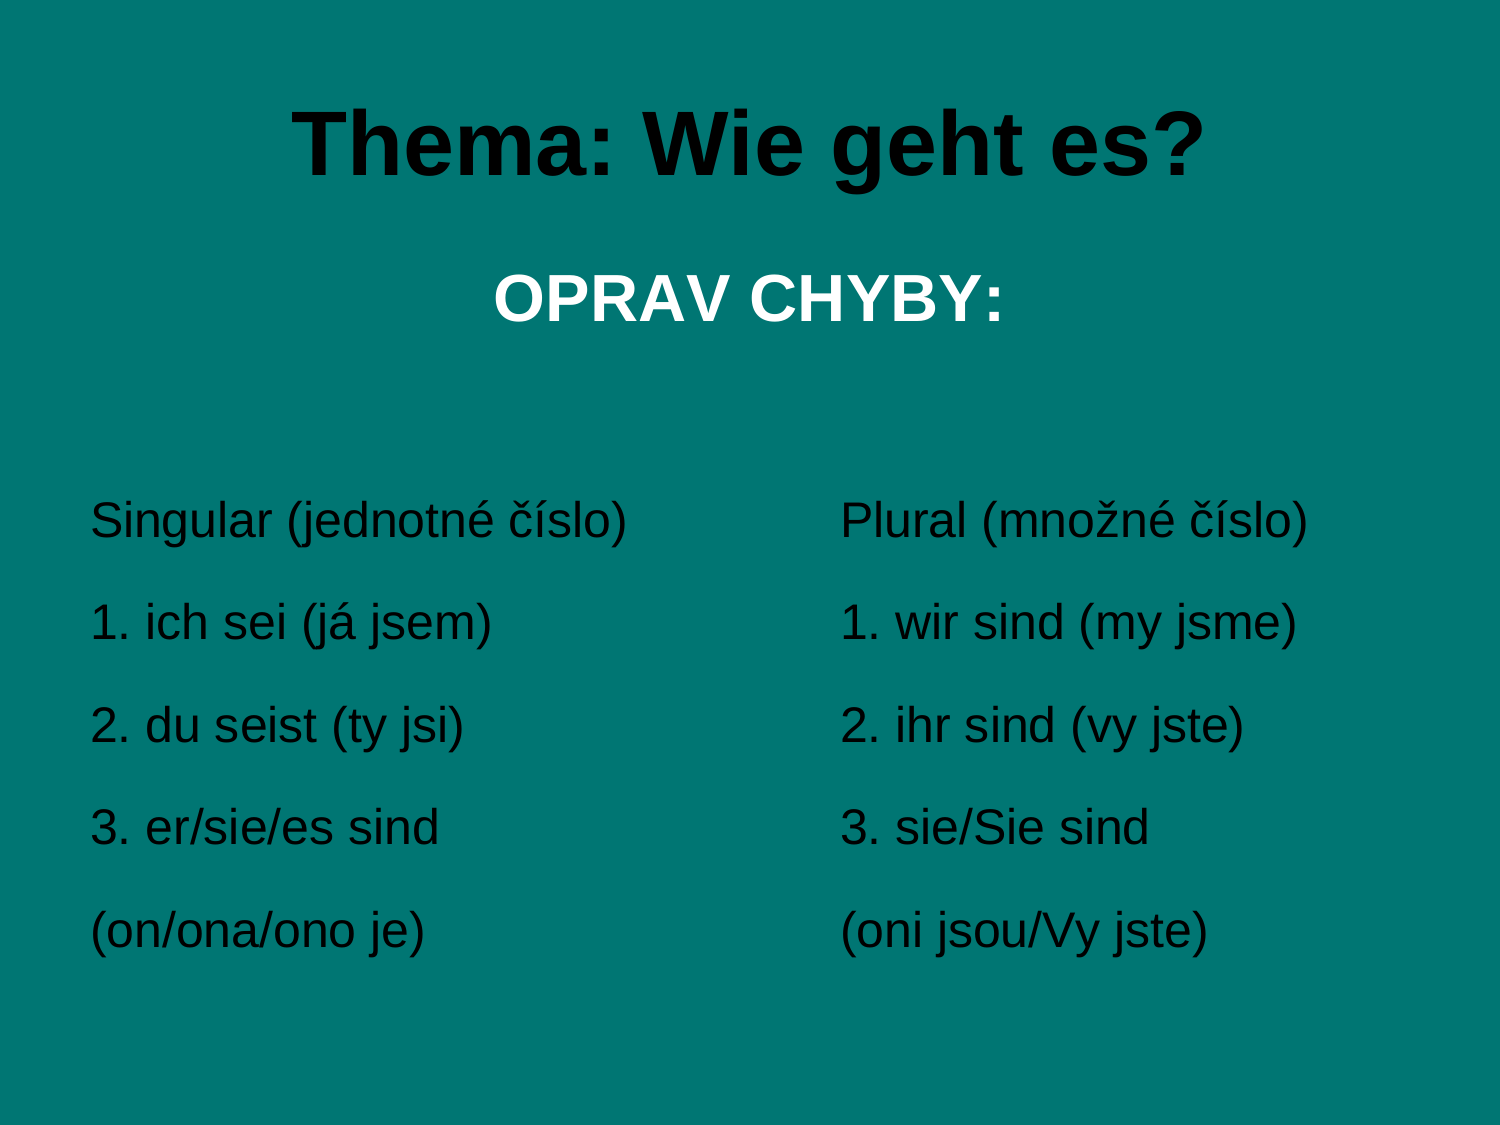

# Thema: Wie geht es?
OPRAV CHYBY:
Singular (jednotné číslo)		Plural (množné číslo)
1. ich sei (já jsem)			1. wir sind (my jsme)
2. du seist (ty jsi)			2. ihr sind (vy jste)
3. er/sie/es sind 			3. sie/Sie sind
(on/ona/ono je)			(oni jsou/Vy jste)